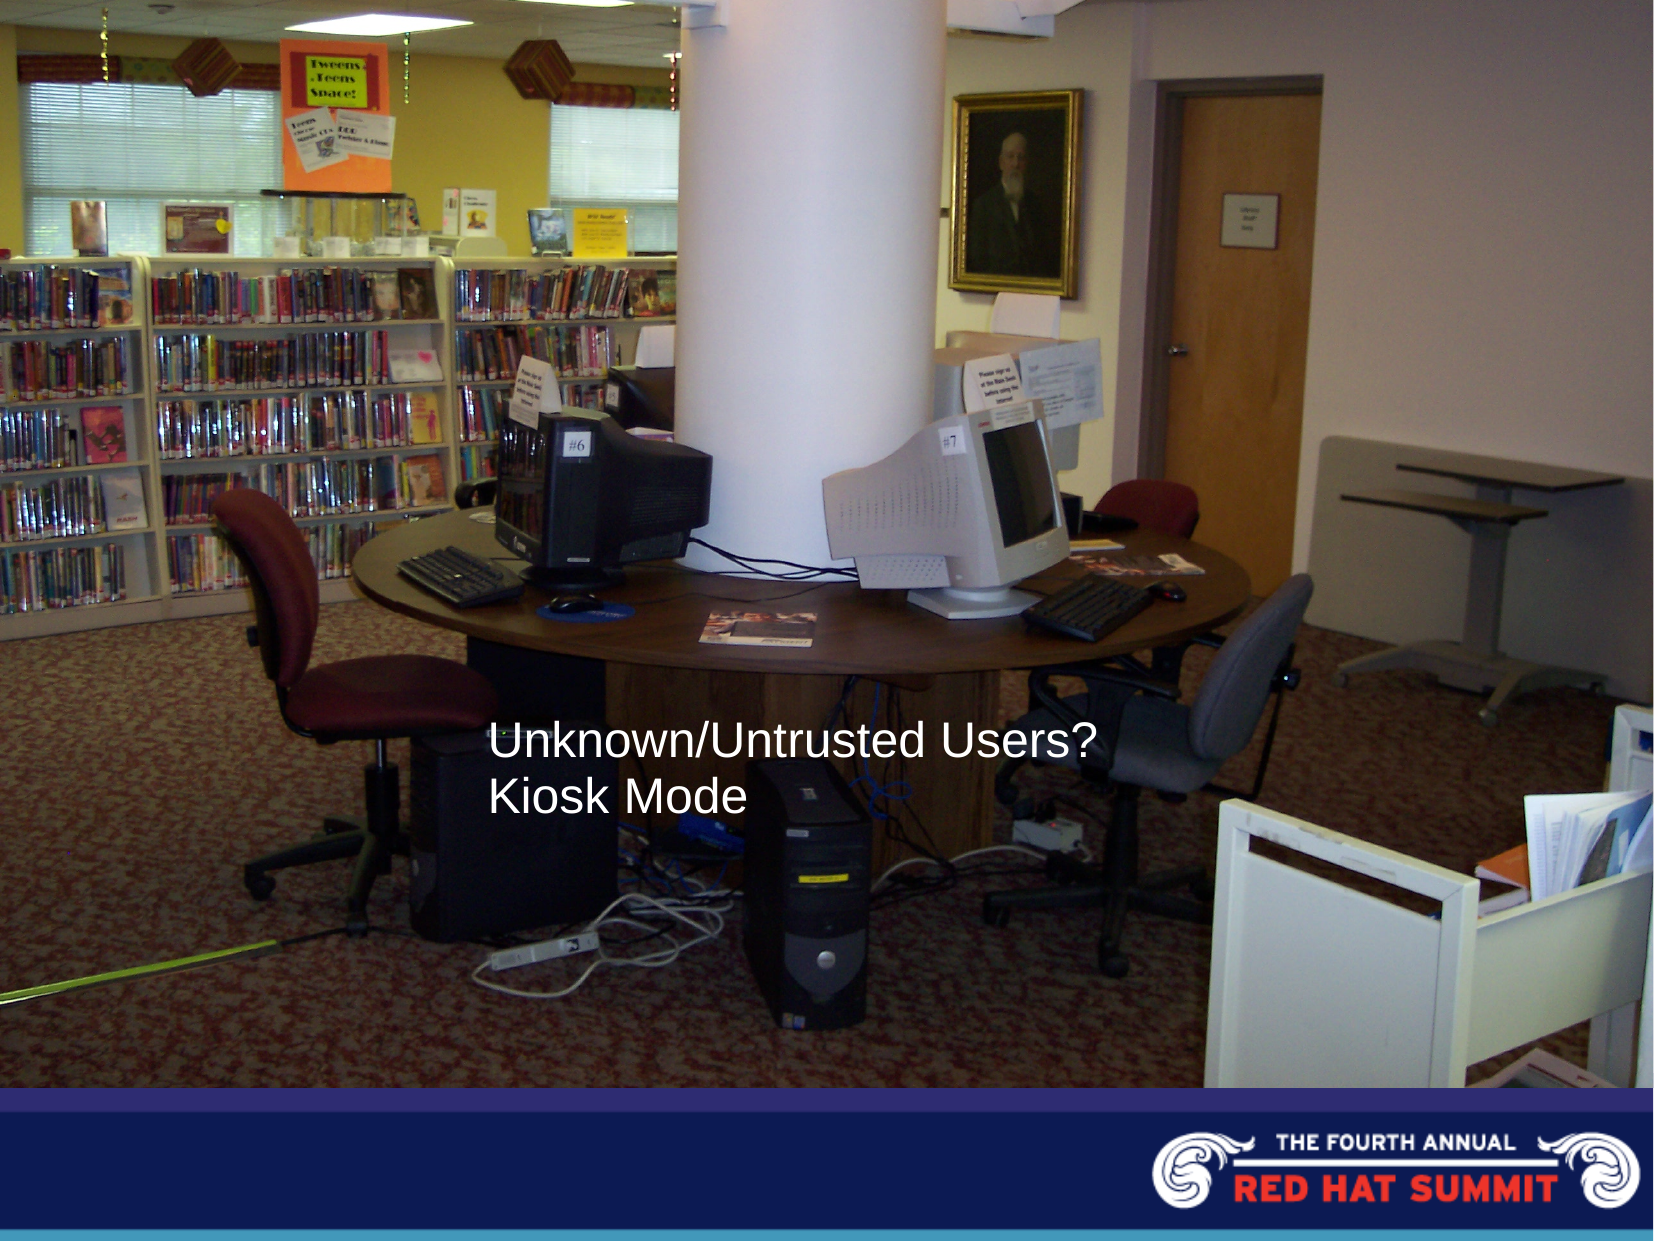

Unknown/Untrusted Users?
Kiosk Mode
Confining Unknown Users?
Kiosk Mode.